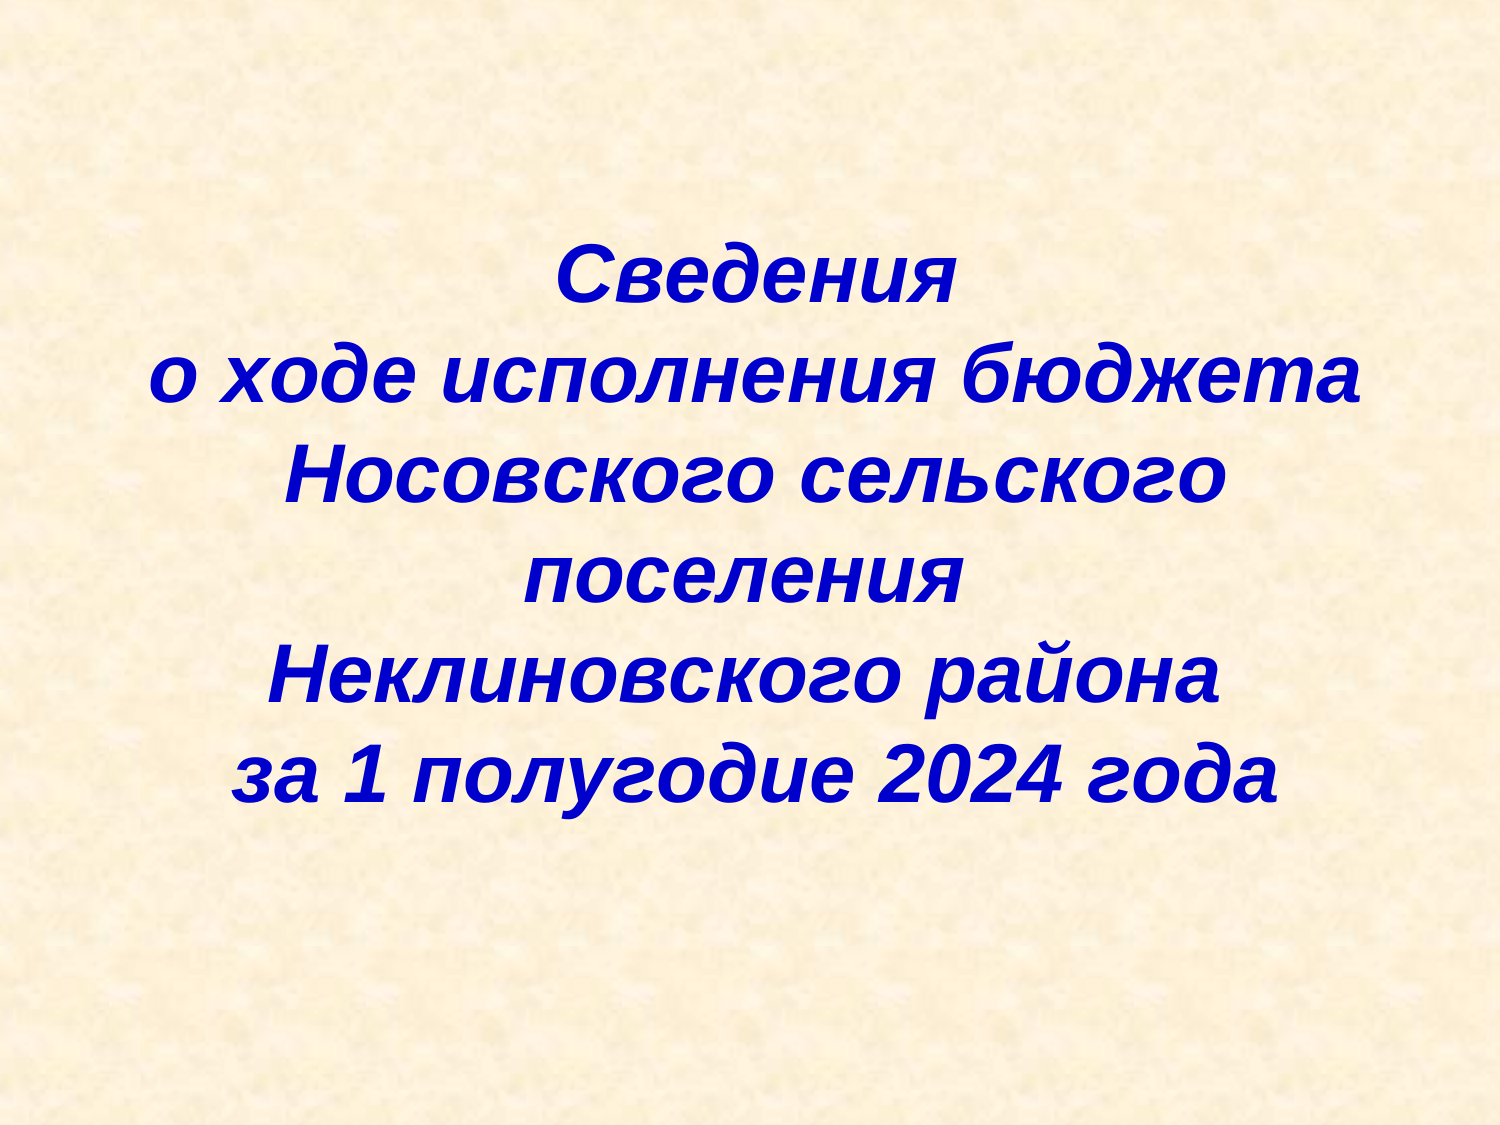

# Сведения о ходе исполнения бюджета Носовского сельского поселения Неклиновского района за 1 полугодие 2024 года